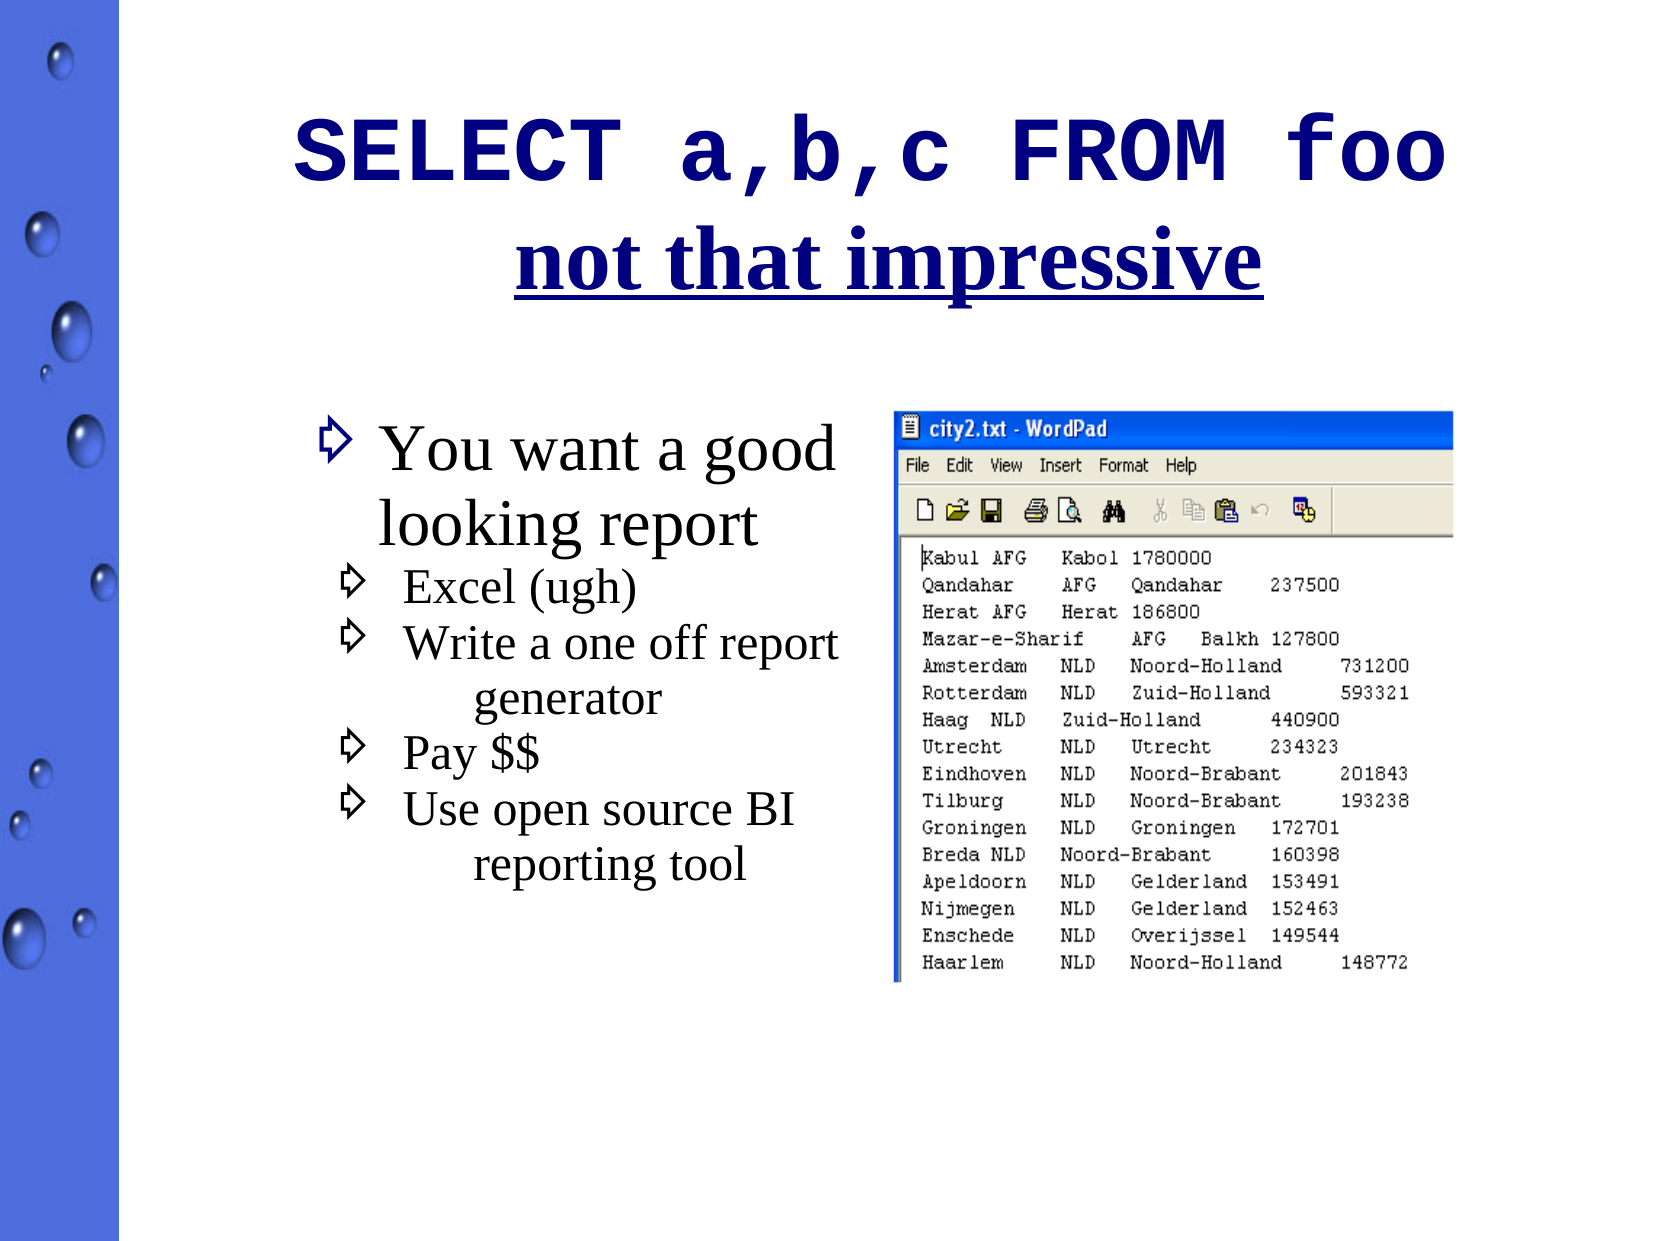

# SELECT a,b,c FROM foo not that impressive
You want a good looking report
Excel (ugh)
Write a one off report generator
Pay $$
Use open source BI
reporting tool